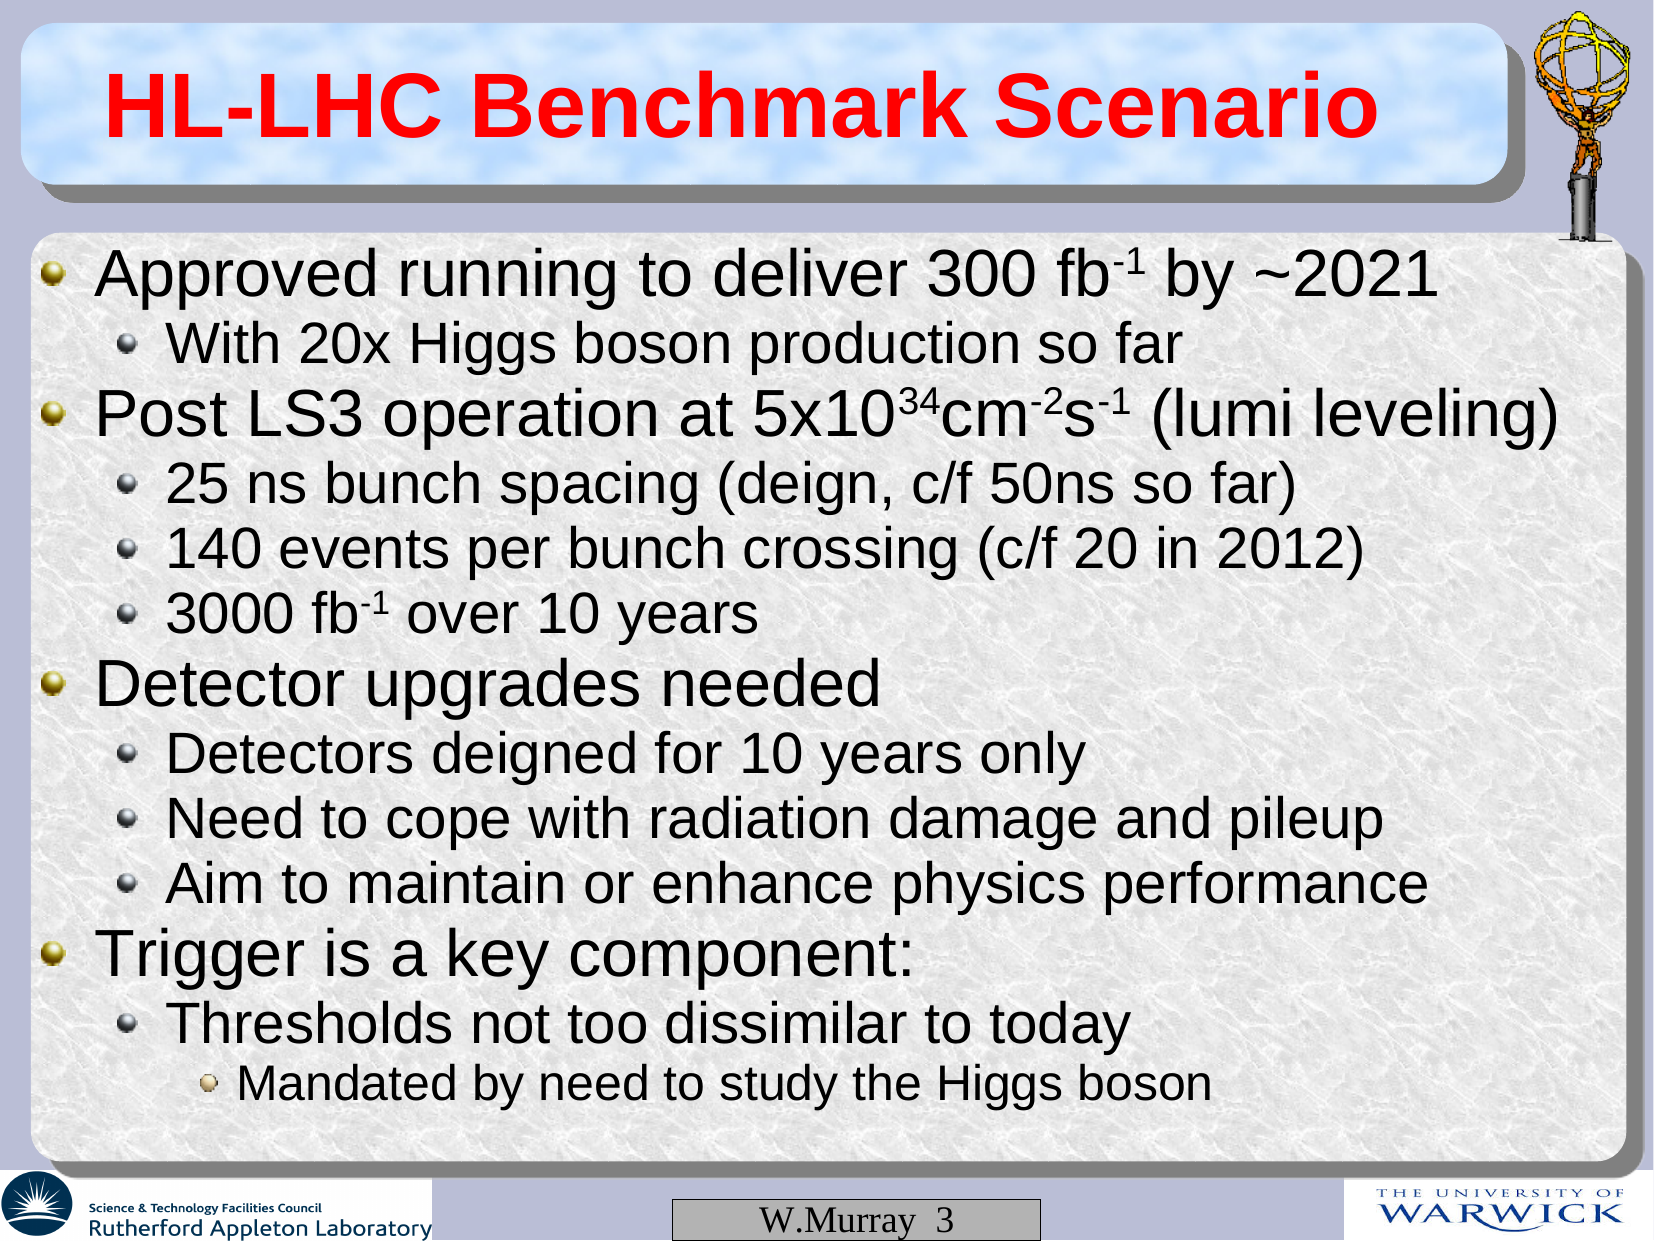

# HL-LHC Benchmark Scenario
Approved running to deliver 300 fb-1 by ~2021
With 20x Higgs boson production so far
Post LS3 operation at 5x1034cm-2s-1 (lumi leveling)
25 ns bunch spacing (deign, c/f 50ns so far)
140 events per bunch crossing (c/f 20 in 2012)
3000 fb-1 over 10 years
Detector upgrades needed
Detectors deigned for 10 years only
Need to cope with radiation damage and pileup
Aim to maintain or enhance physics performance
Trigger is a key component:
Thresholds not too dissimilar to today
Mandated by need to study the Higgs boson